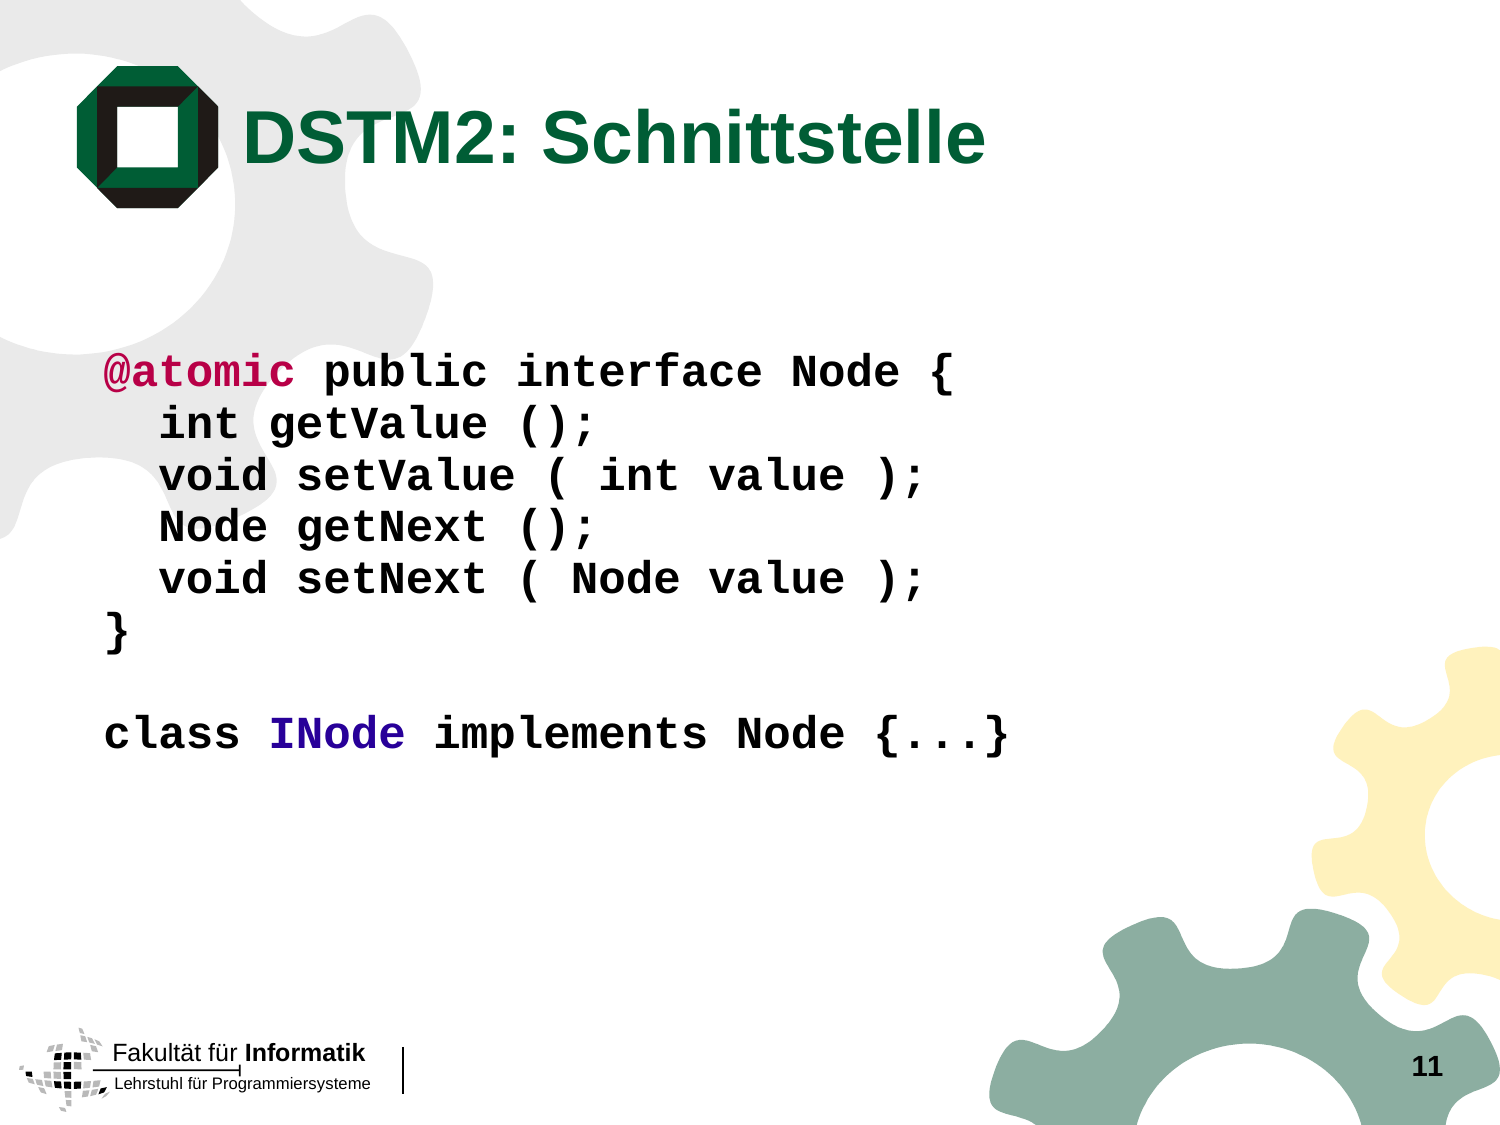

# DSTM2: Schnittstelle
@atomic public interface Node {
 int getValue ();
 void setValue ( int value );
 Node getNext ();
 void setNext ( Node value );
}
class INode implements Node {...}
11